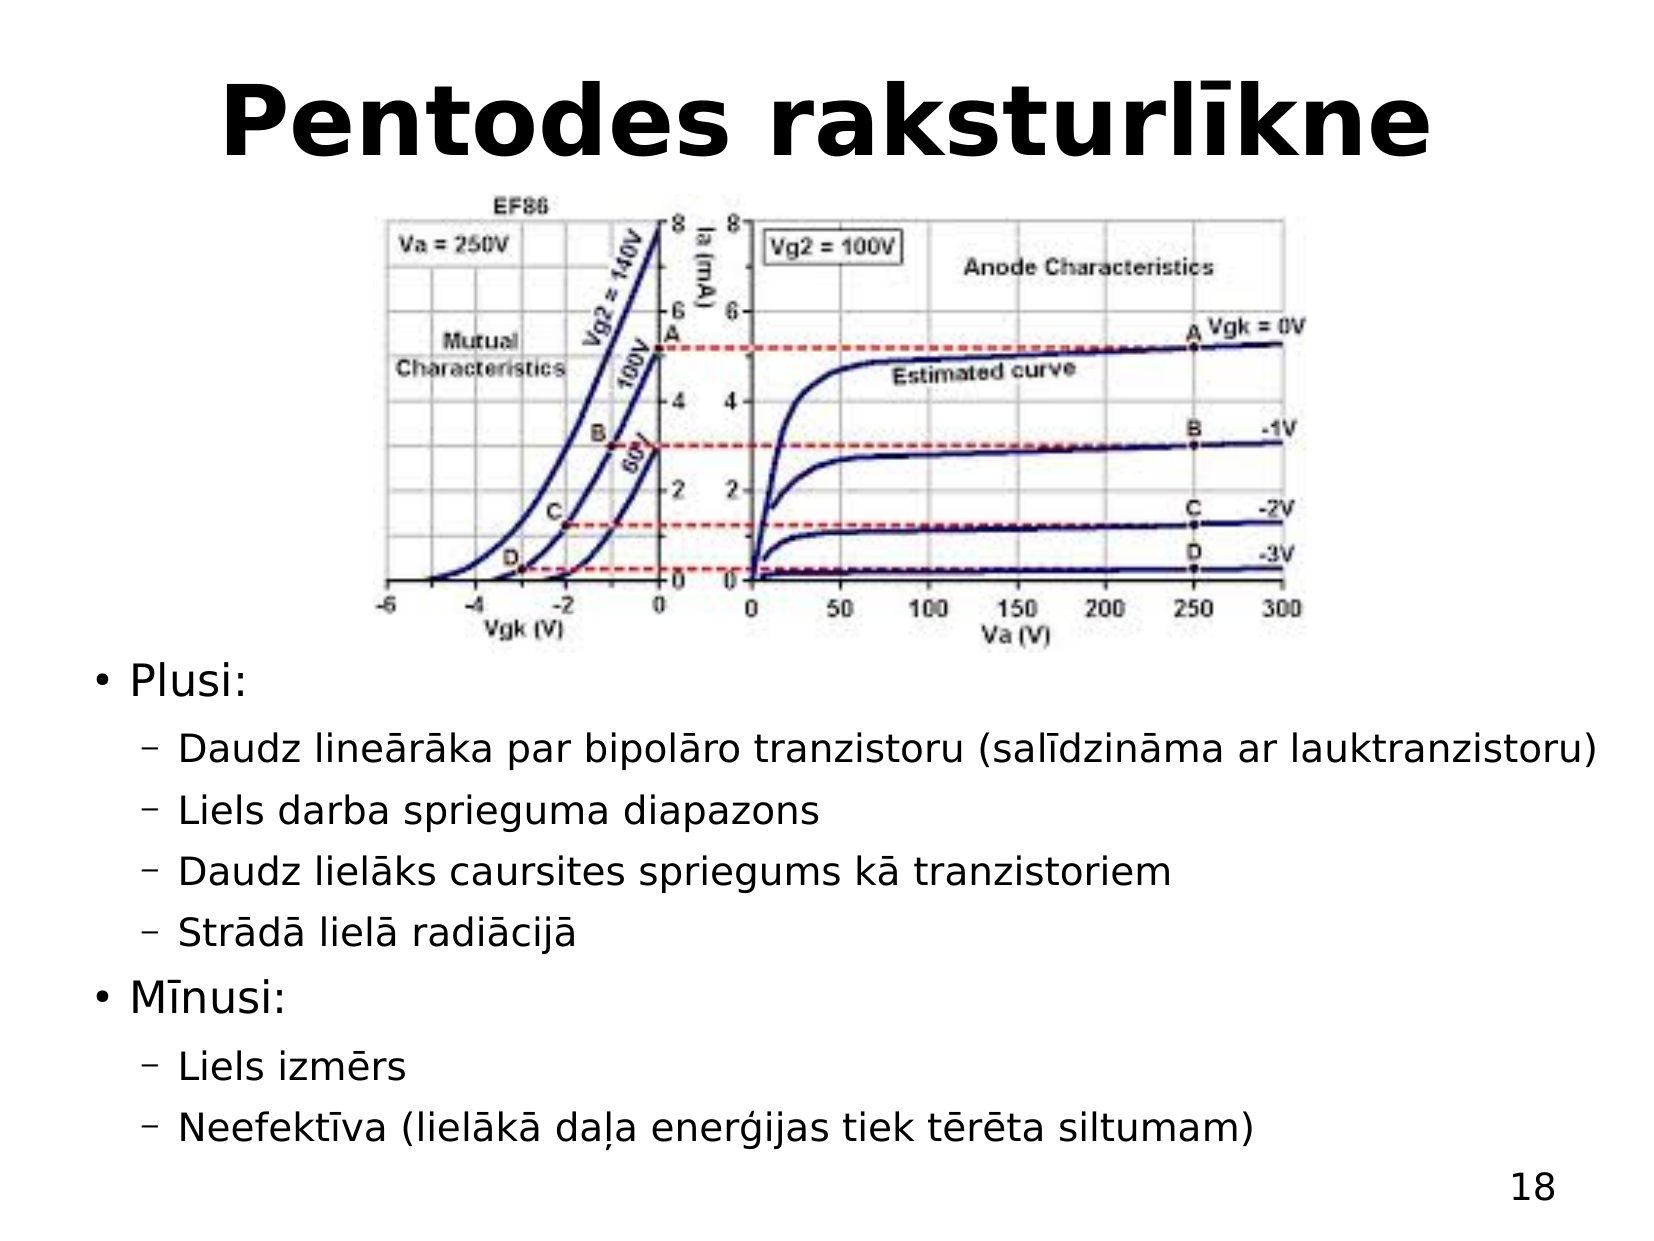

# Pentodes raksturlīkne
Plusi:
Daudz lineārāka par bipolāro tranzistoru (salīdzināma ar lauktranzistoru)
Liels darba sprieguma diapazons
Daudz lielāks caursites spriegums kā tranzistoriem
Strādā lielā radiācijā
Mīnusi:
Liels izmērs
Neefektīva (lielākā daļa enerģijas tiek tērēta siltumam)